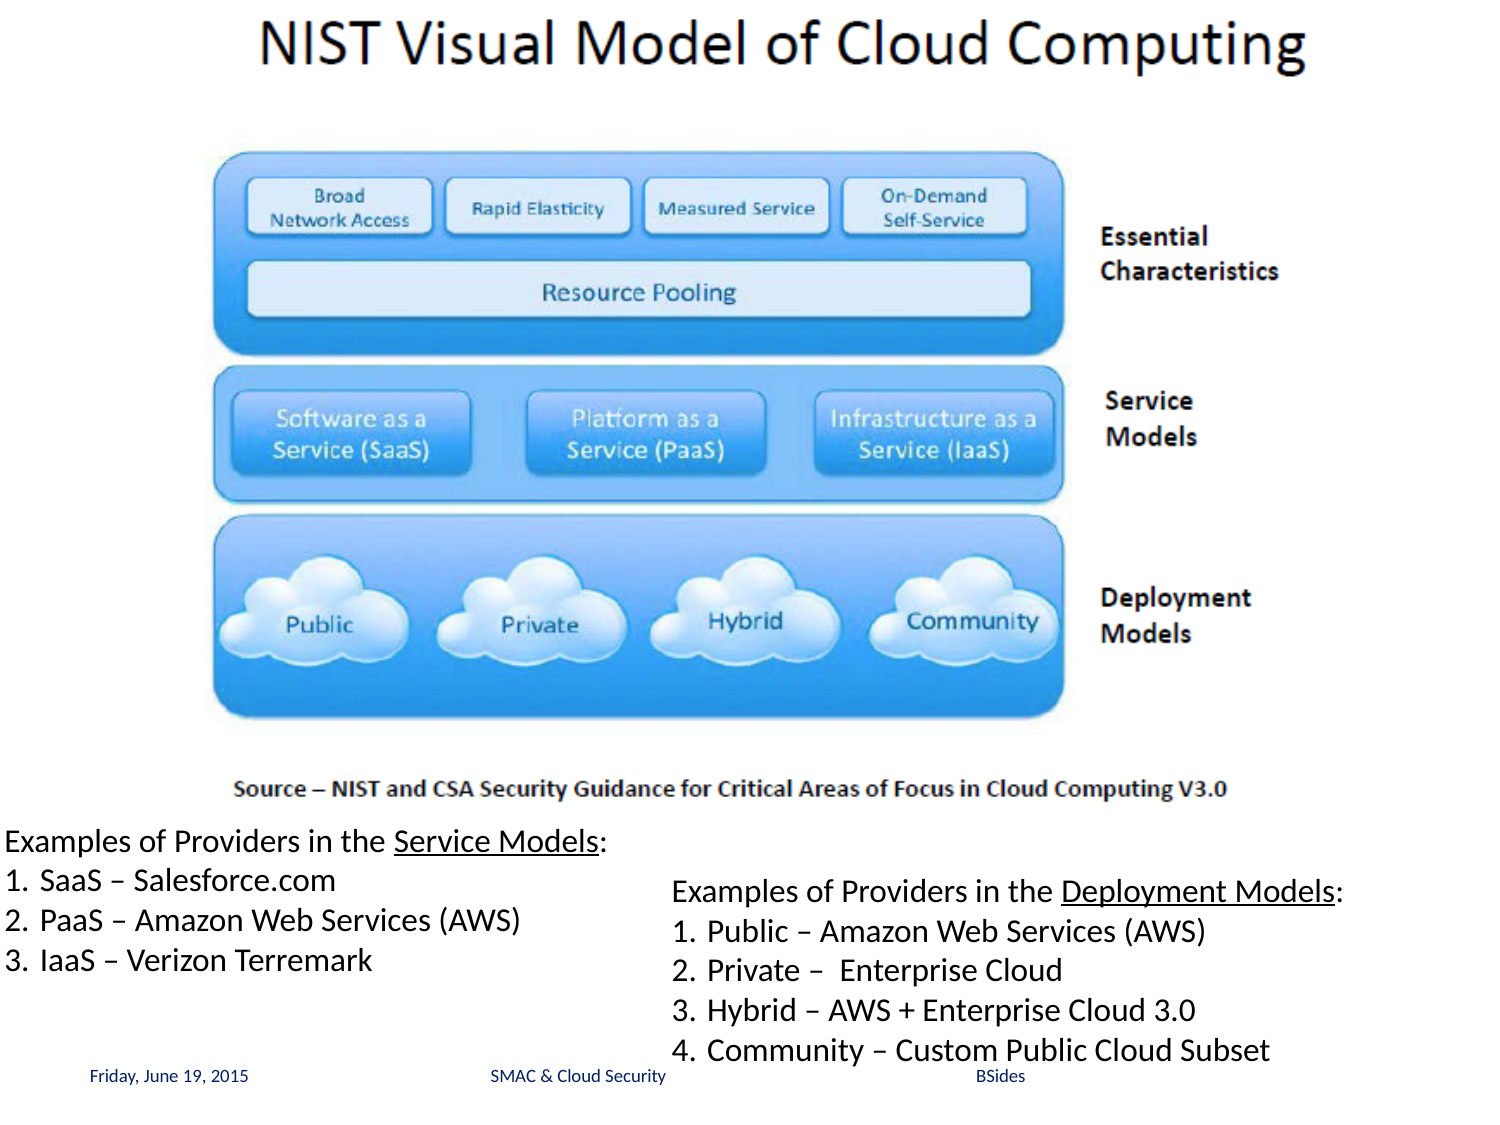

Examples of Providers in the Service Models:
SaaS – Salesforce.com
PaaS – Amazon Web Services (AWS)
IaaS – Verizon Terremark
Examples of Providers in the Deployment Models:
Public – Amazon Web Services (AWS)
Private – Enterprise Cloud
Hybrid – AWS + Enterprise Cloud 3.0
Community – Custom Public Cloud Subset
Friday, June 19, 2015 SMAC & Cloud Security BSides